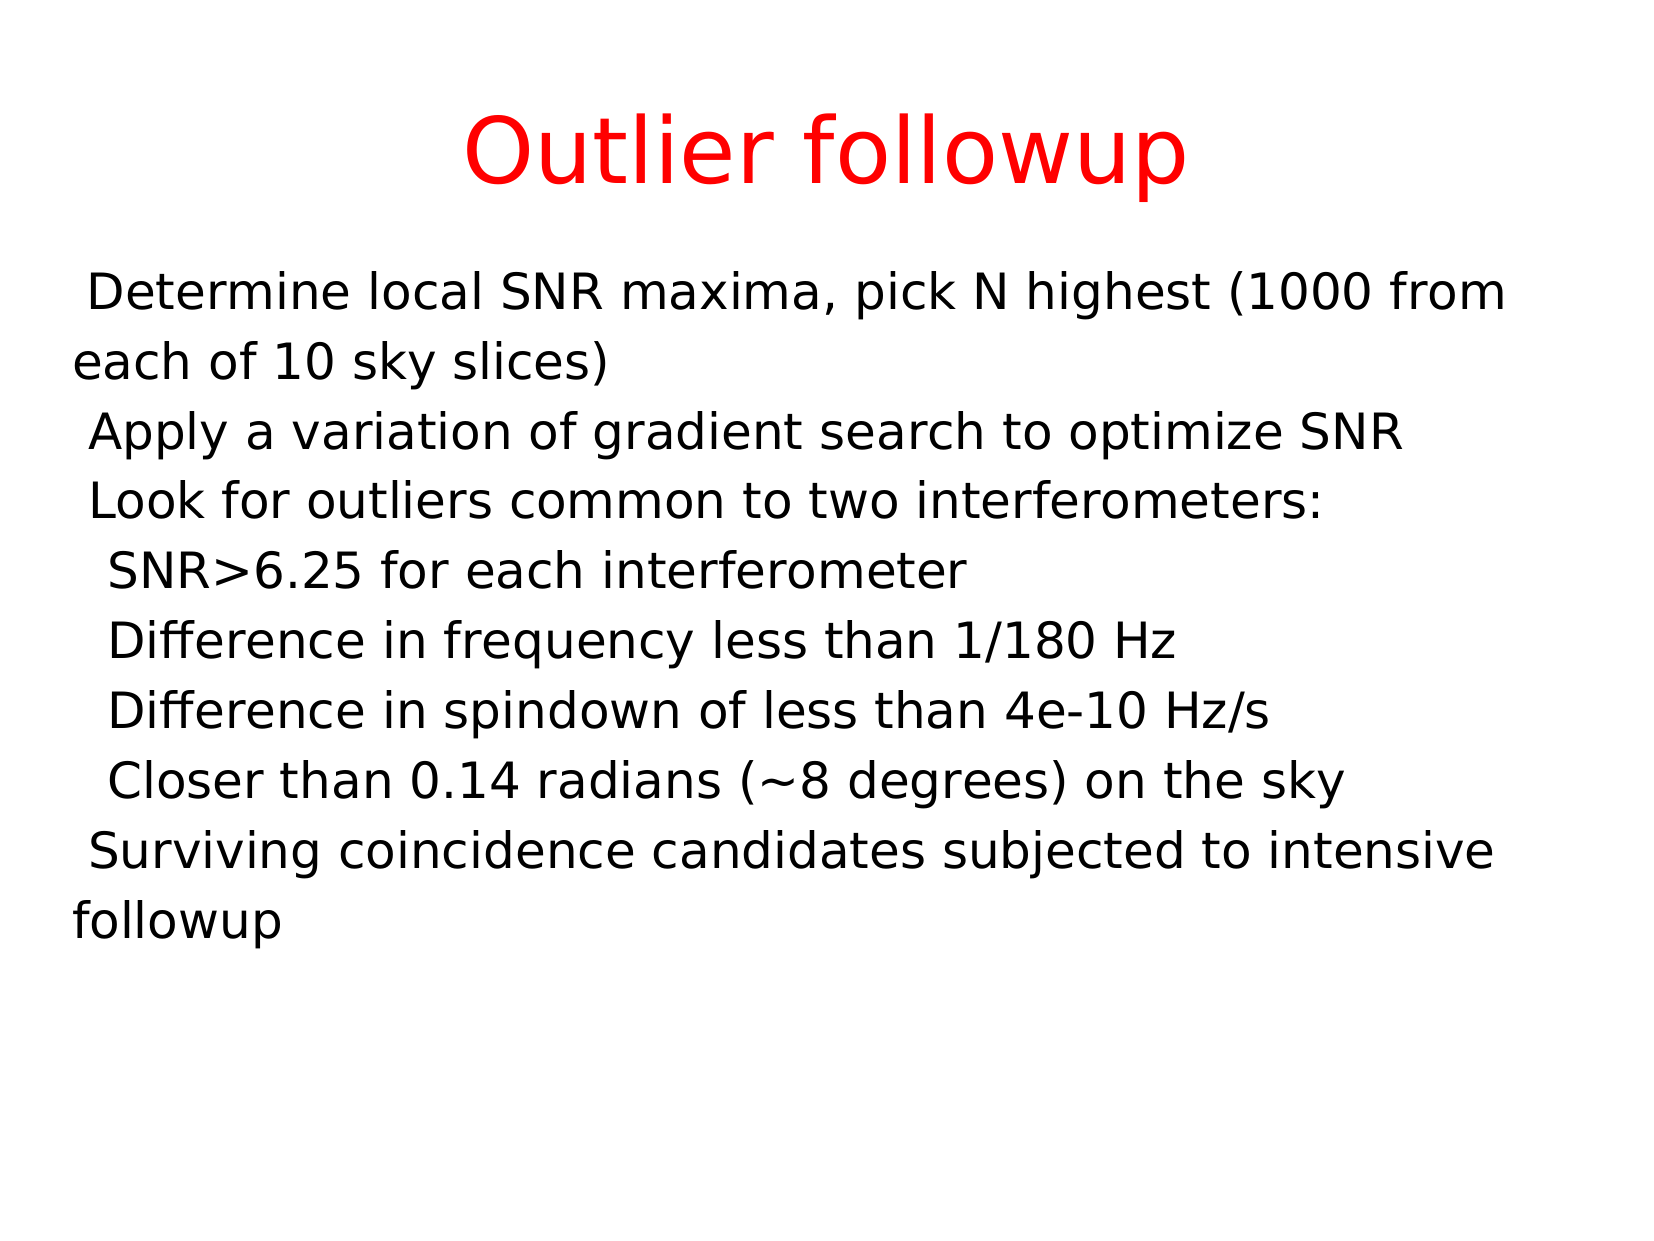

# Outlier followup
 Determine local SNR maxima, pick N highest (1000 from each of 10 sky slices)
 Apply a variation of gradient search to optimize SNR
 Look for outliers common to two interferometers:
SNR>6.25 for each interferometer
Difference in frequency less than 1/180 Hz
Difference in spindown of less than 4e-10 Hz/s
Closer than 0.14 radians (~8 degrees) on the sky
 Surviving coincidence candidates subjected to intensive followup